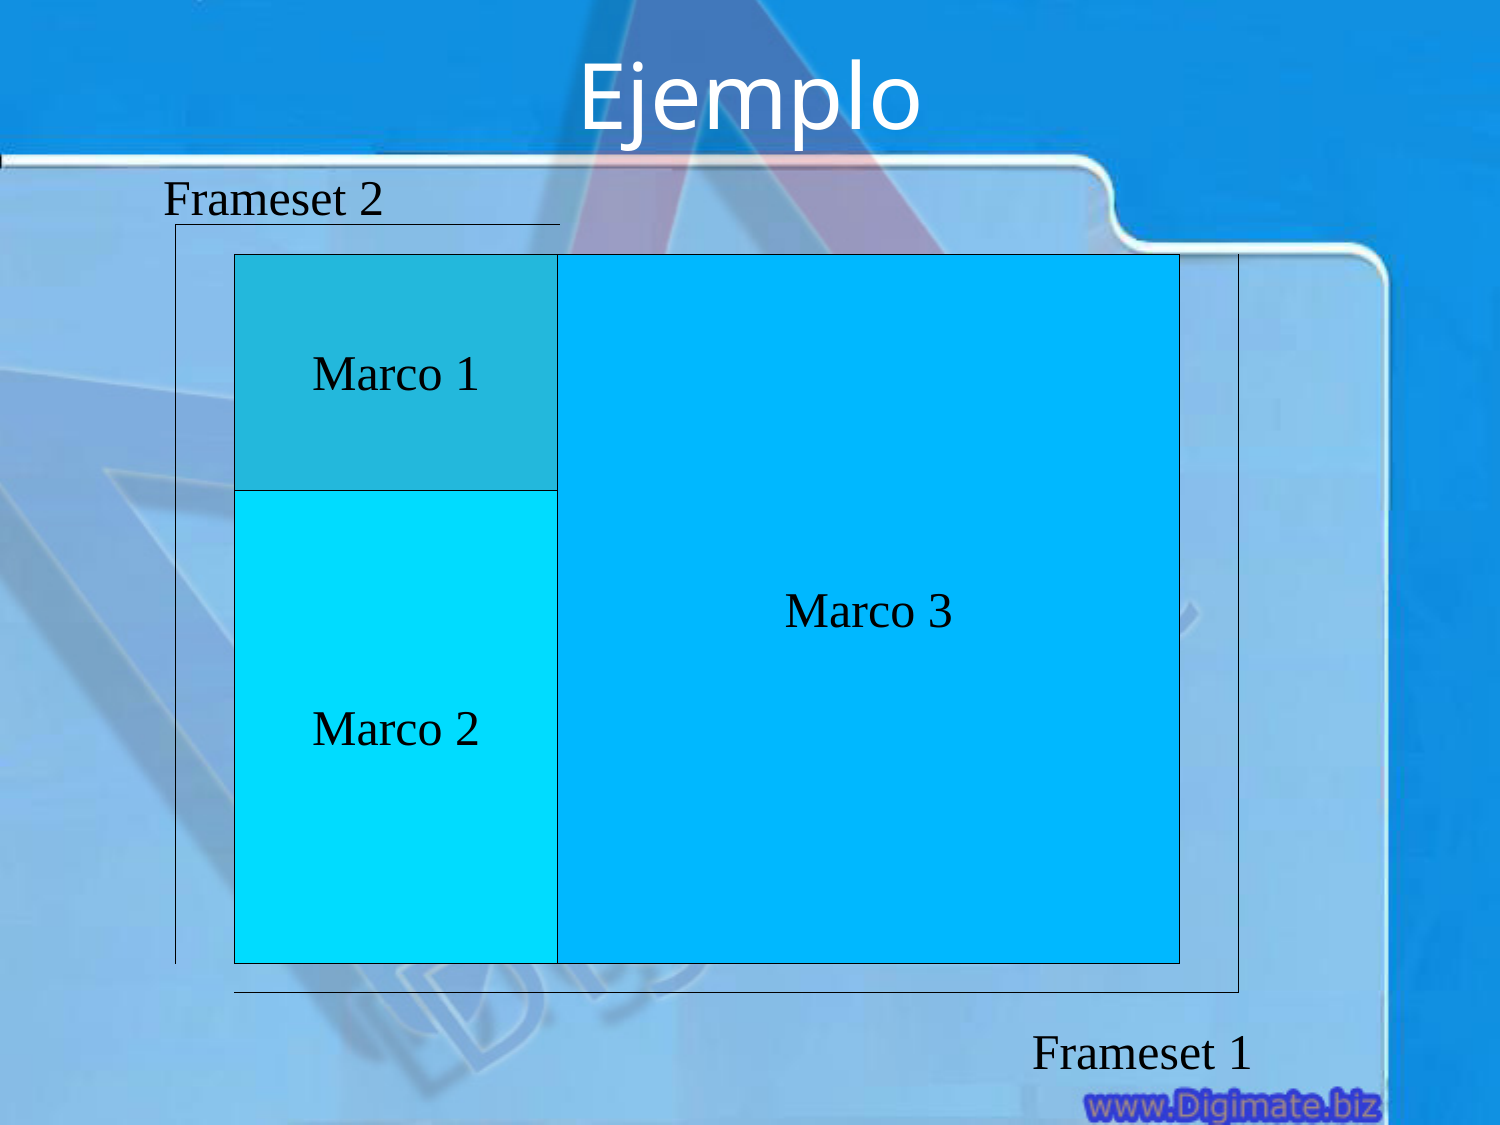

# Ejemplo
Frameset 2
Marco 1
Marco 3
Marco 2
Frameset 1